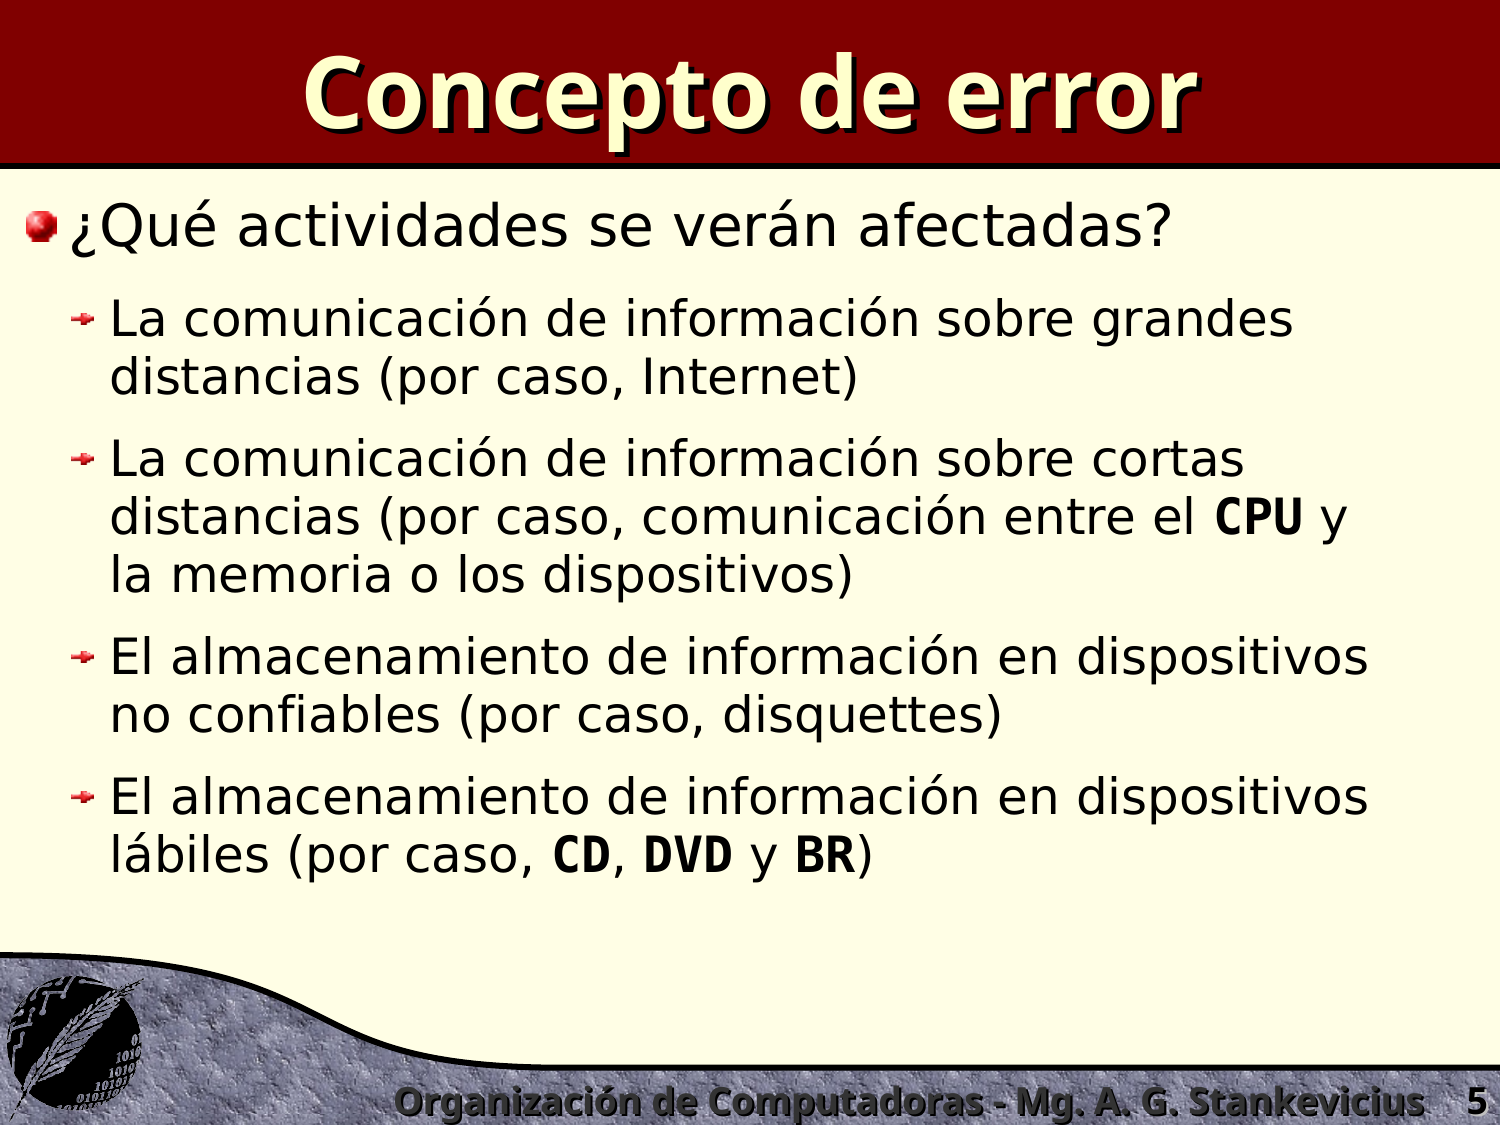

# Concepto de error
¿Qué actividades se verán afectadas?
La comunicación de información sobre grandes distancias (por caso, Internet)
La comunicación de información sobre cortas distancias (por caso, comunicación entre el CPU y
la memoria o los dispositivos)
El almacenamiento de información en dispositivos
no confiables (por caso, disquettes)
El almacenamiento de información en dispositivos lábiles (por caso, CD, DVD y BR)
5